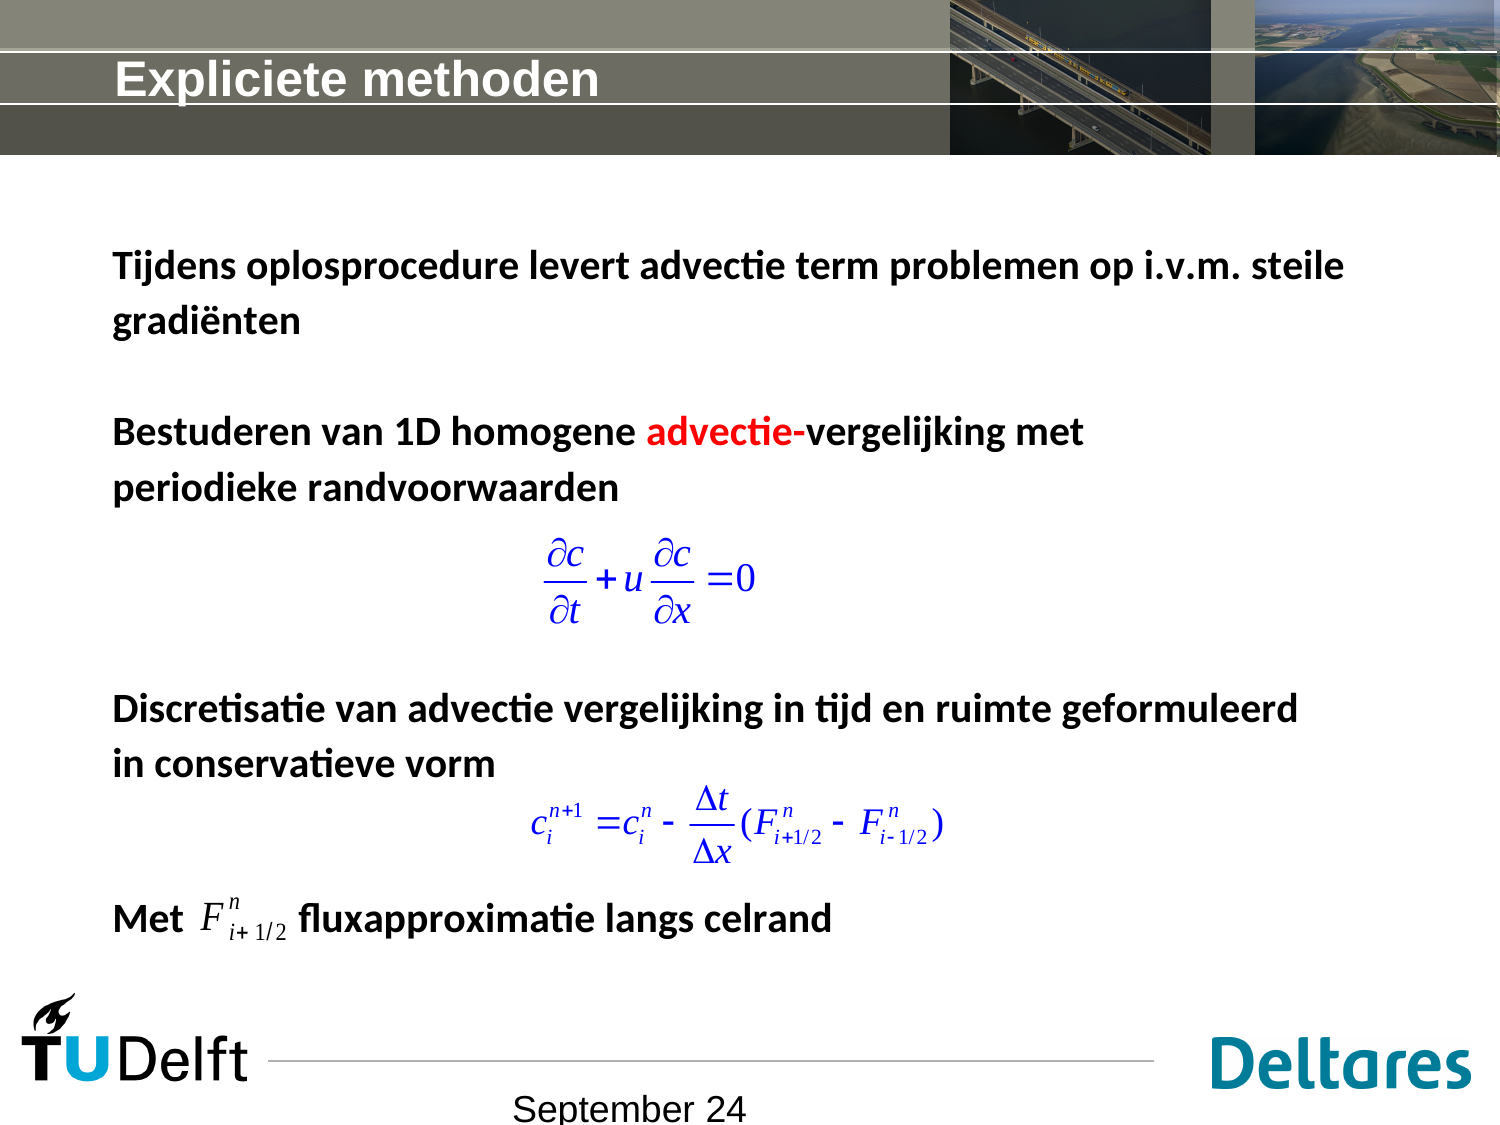

# Expliciete methoden
Tijdens oplosprocedure levert advectie term problemen op i.v.m. steile
gradiënten
Bestuderen van 1D homogene advectie-vergelijking met
periodieke randvoorwaarden
Discretisatie van advectie vergelijking in tijd en ruimte geformuleerd
in conservatieve vorm
Met fluxapproximatie langs celrand